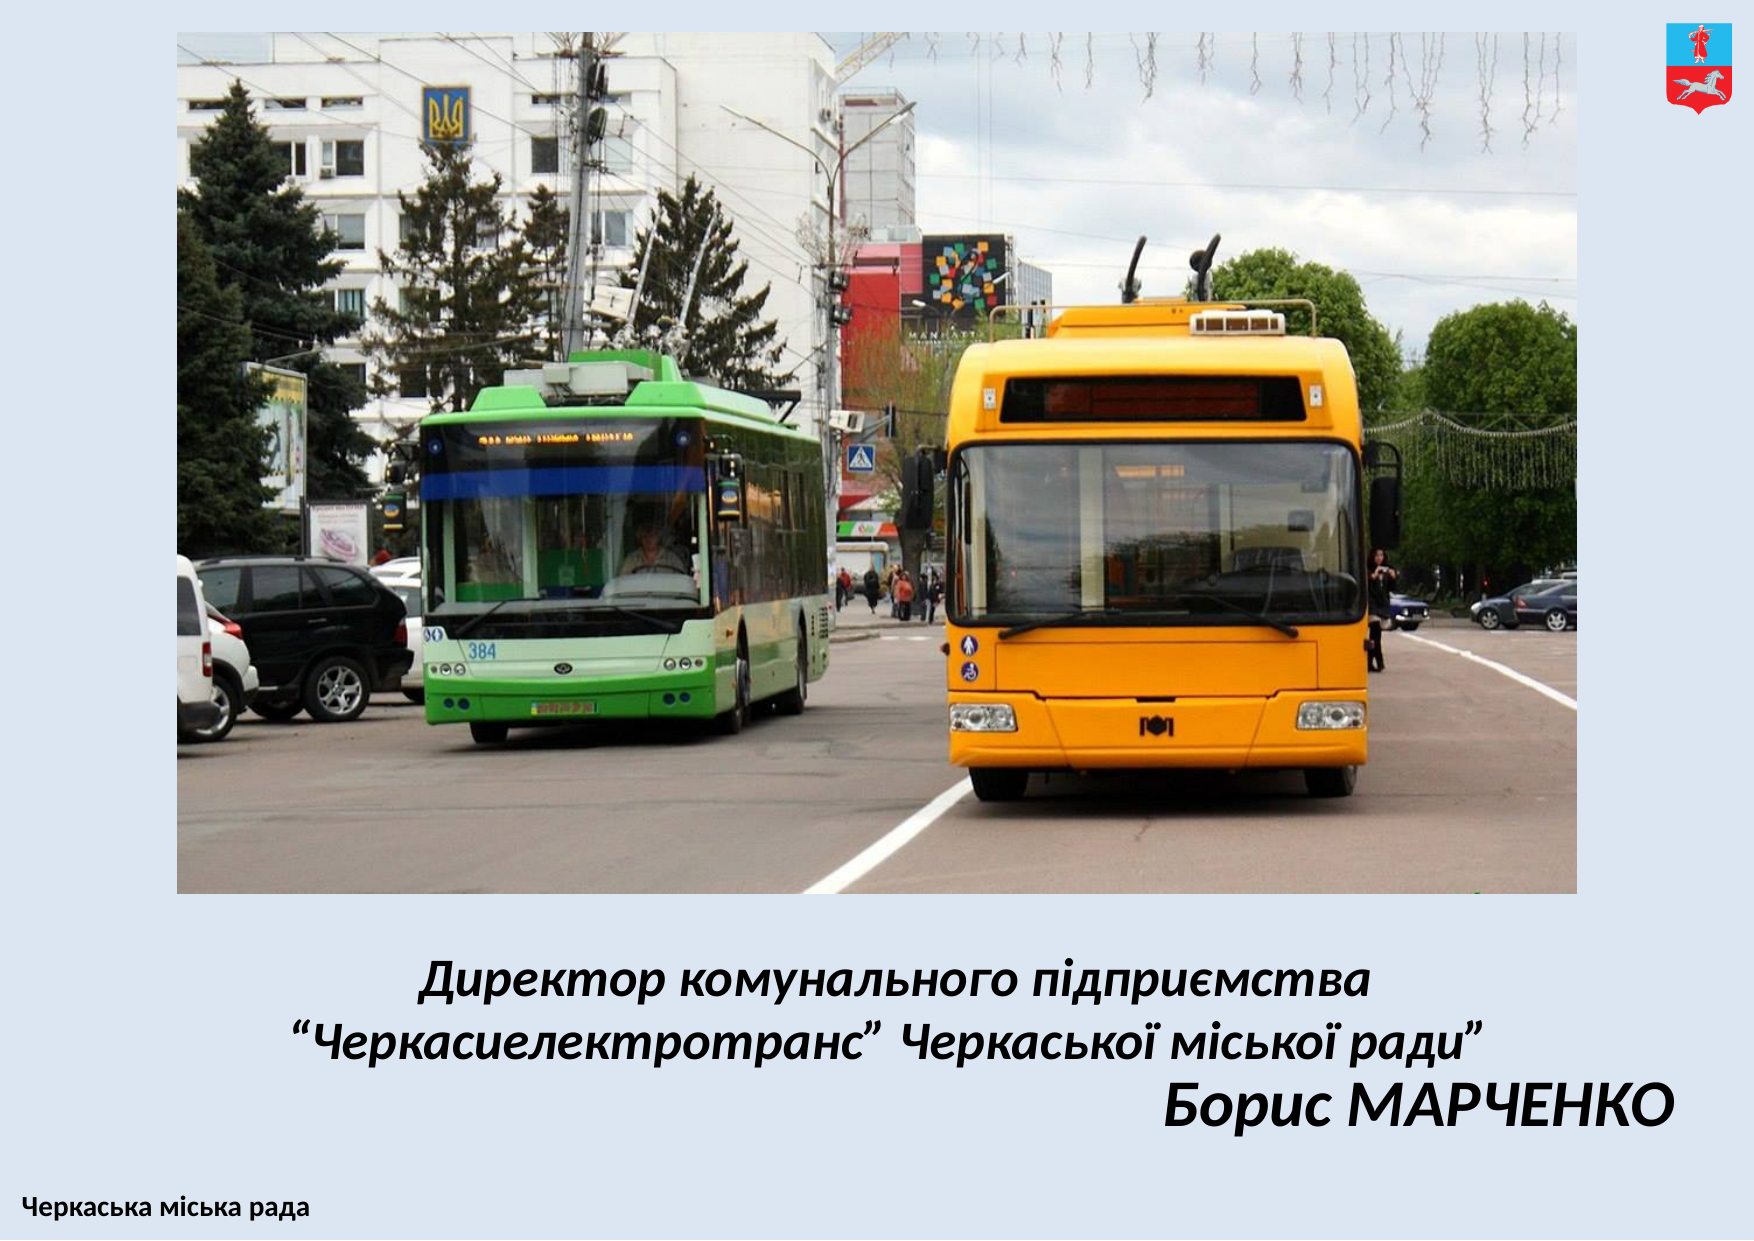

Директор комунального підприємства “Черкасиелектротранс” Черкаської міської ради”
Борис МАРЧЕНКО
Черкаська міська рада